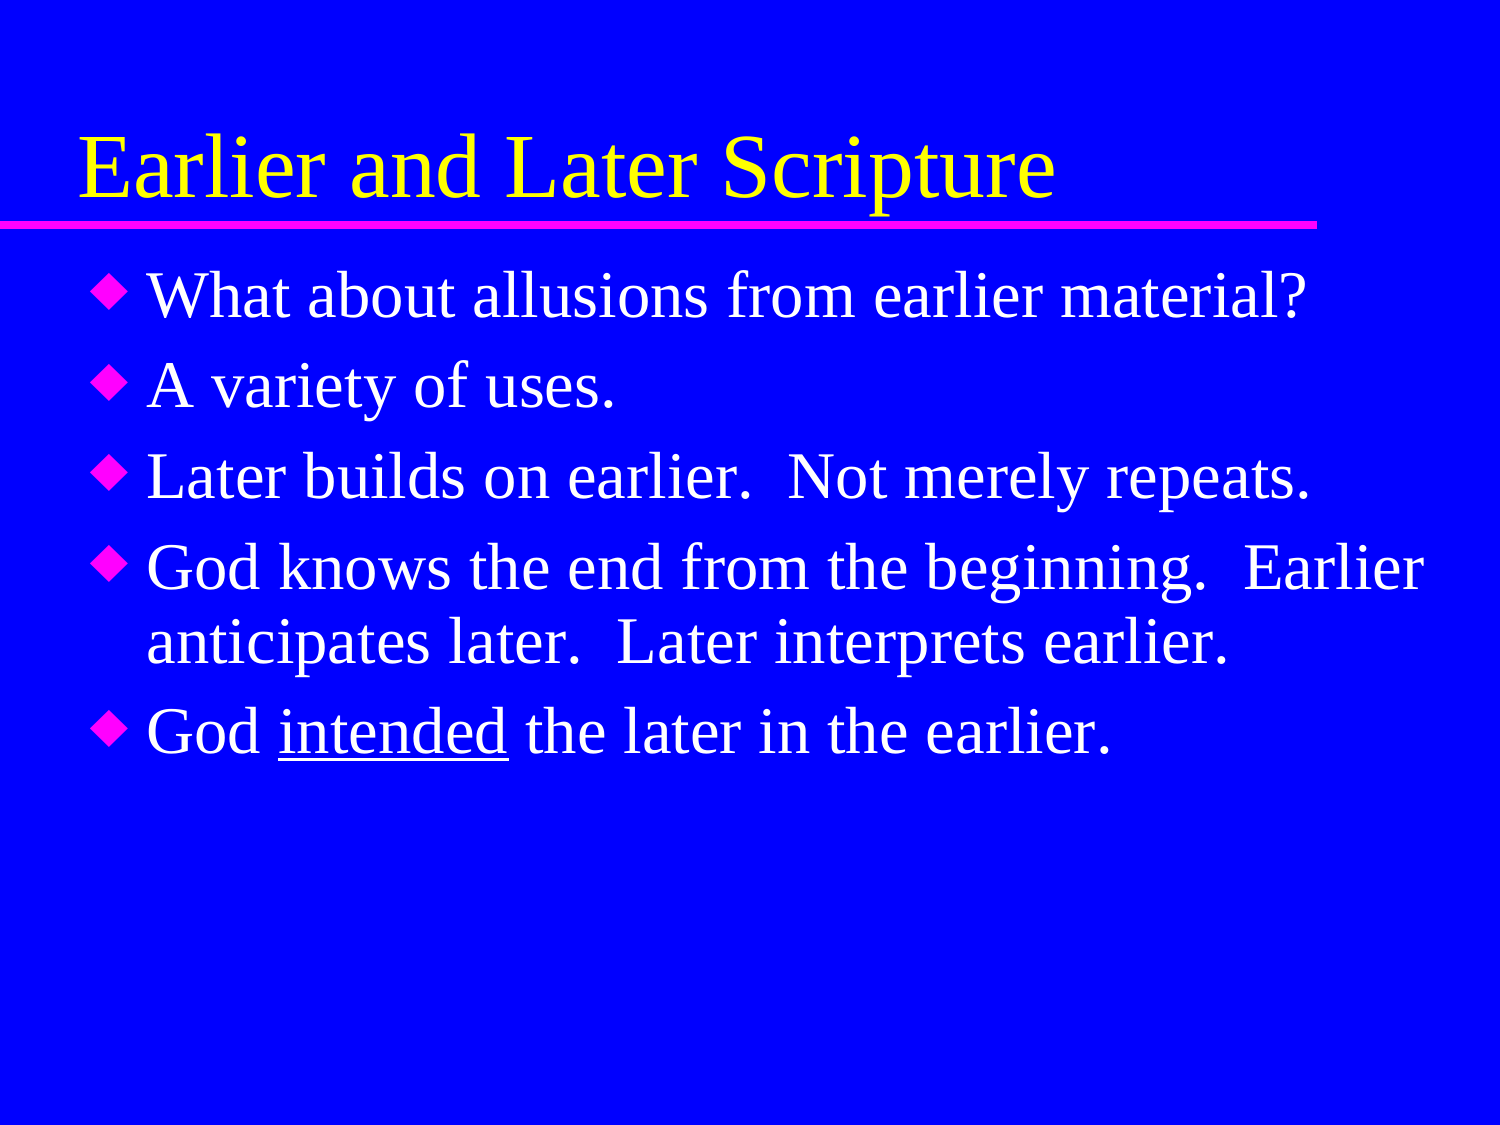

# Earlier and Later Scripture
What about allusions from earlier material?
A variety of uses.
Later builds on earlier. Not merely repeats.
God knows the end from the beginning. Earlier anticipates later. Later interprets earlier.
God intended the later in the earlier.